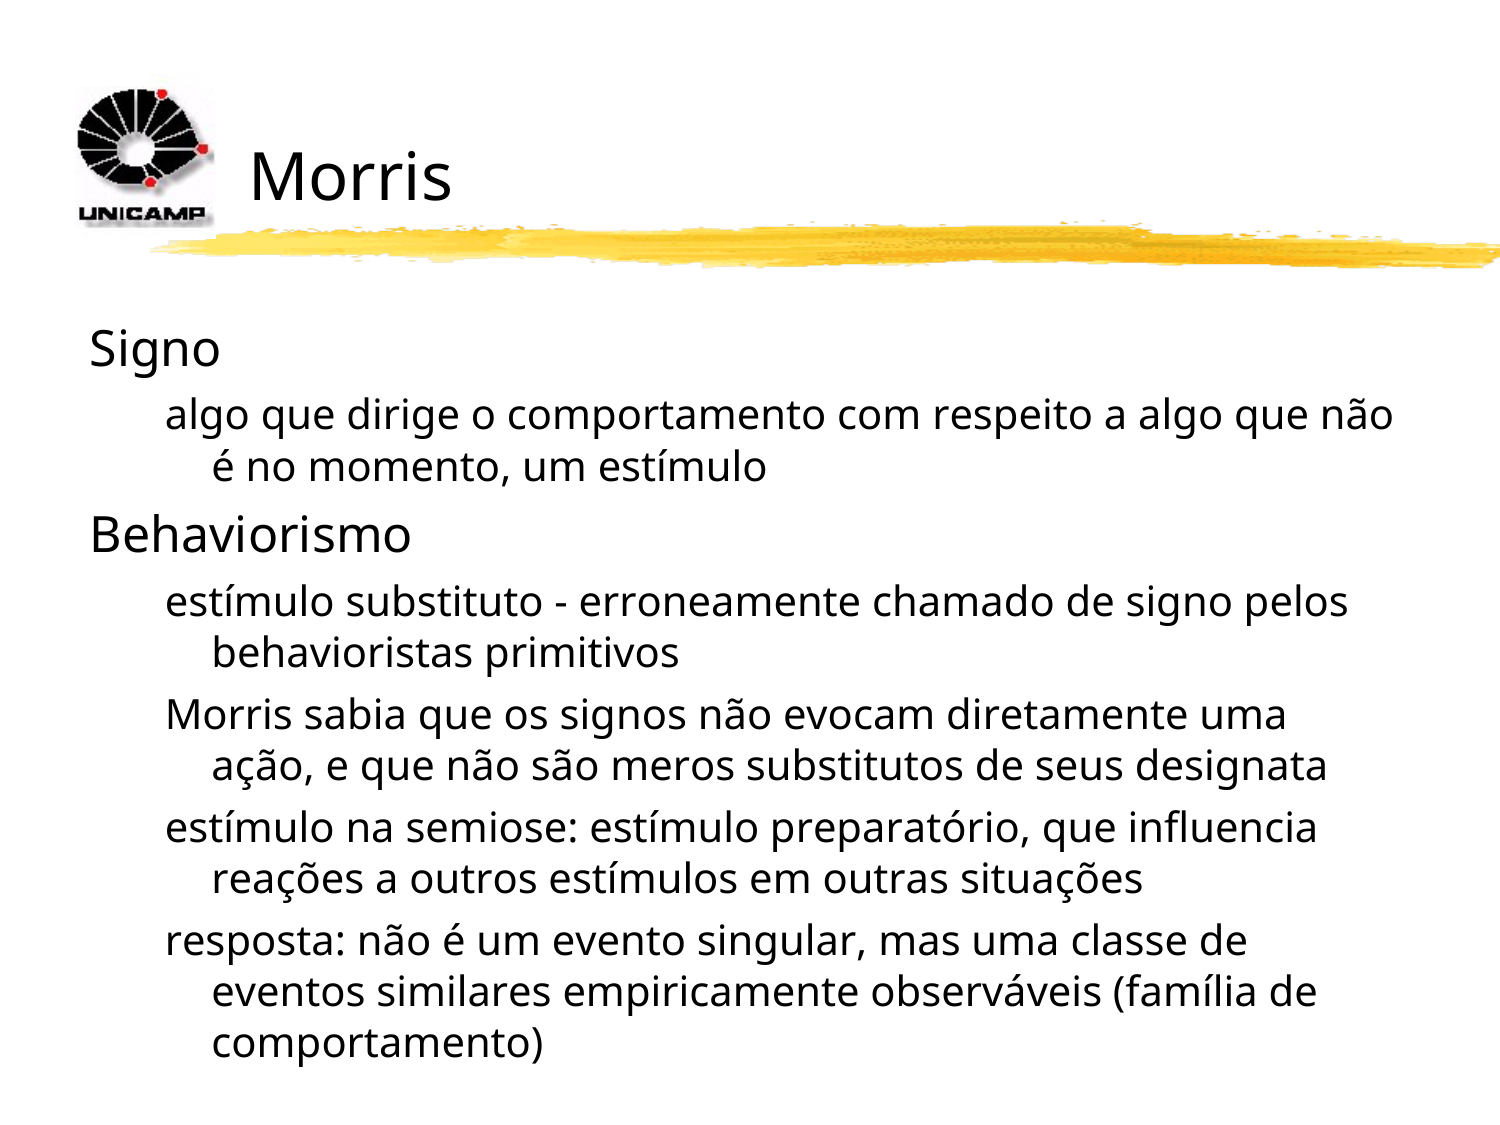

# Morris
Signo
algo que dirige o comportamento com respeito a algo que não é no momento, um estímulo
Behaviorismo
estímulo substituto - erroneamente chamado de signo pelos behavioristas primitivos
Morris sabia que os signos não evocam diretamente uma ação, e que não são meros substitutos de seus designata
estímulo na semiose: estímulo preparatório, que influencia reações a outros estímulos em outras situações
resposta: não é um evento singular, mas uma classe de eventos similares empiricamente observáveis (família de comportamento)